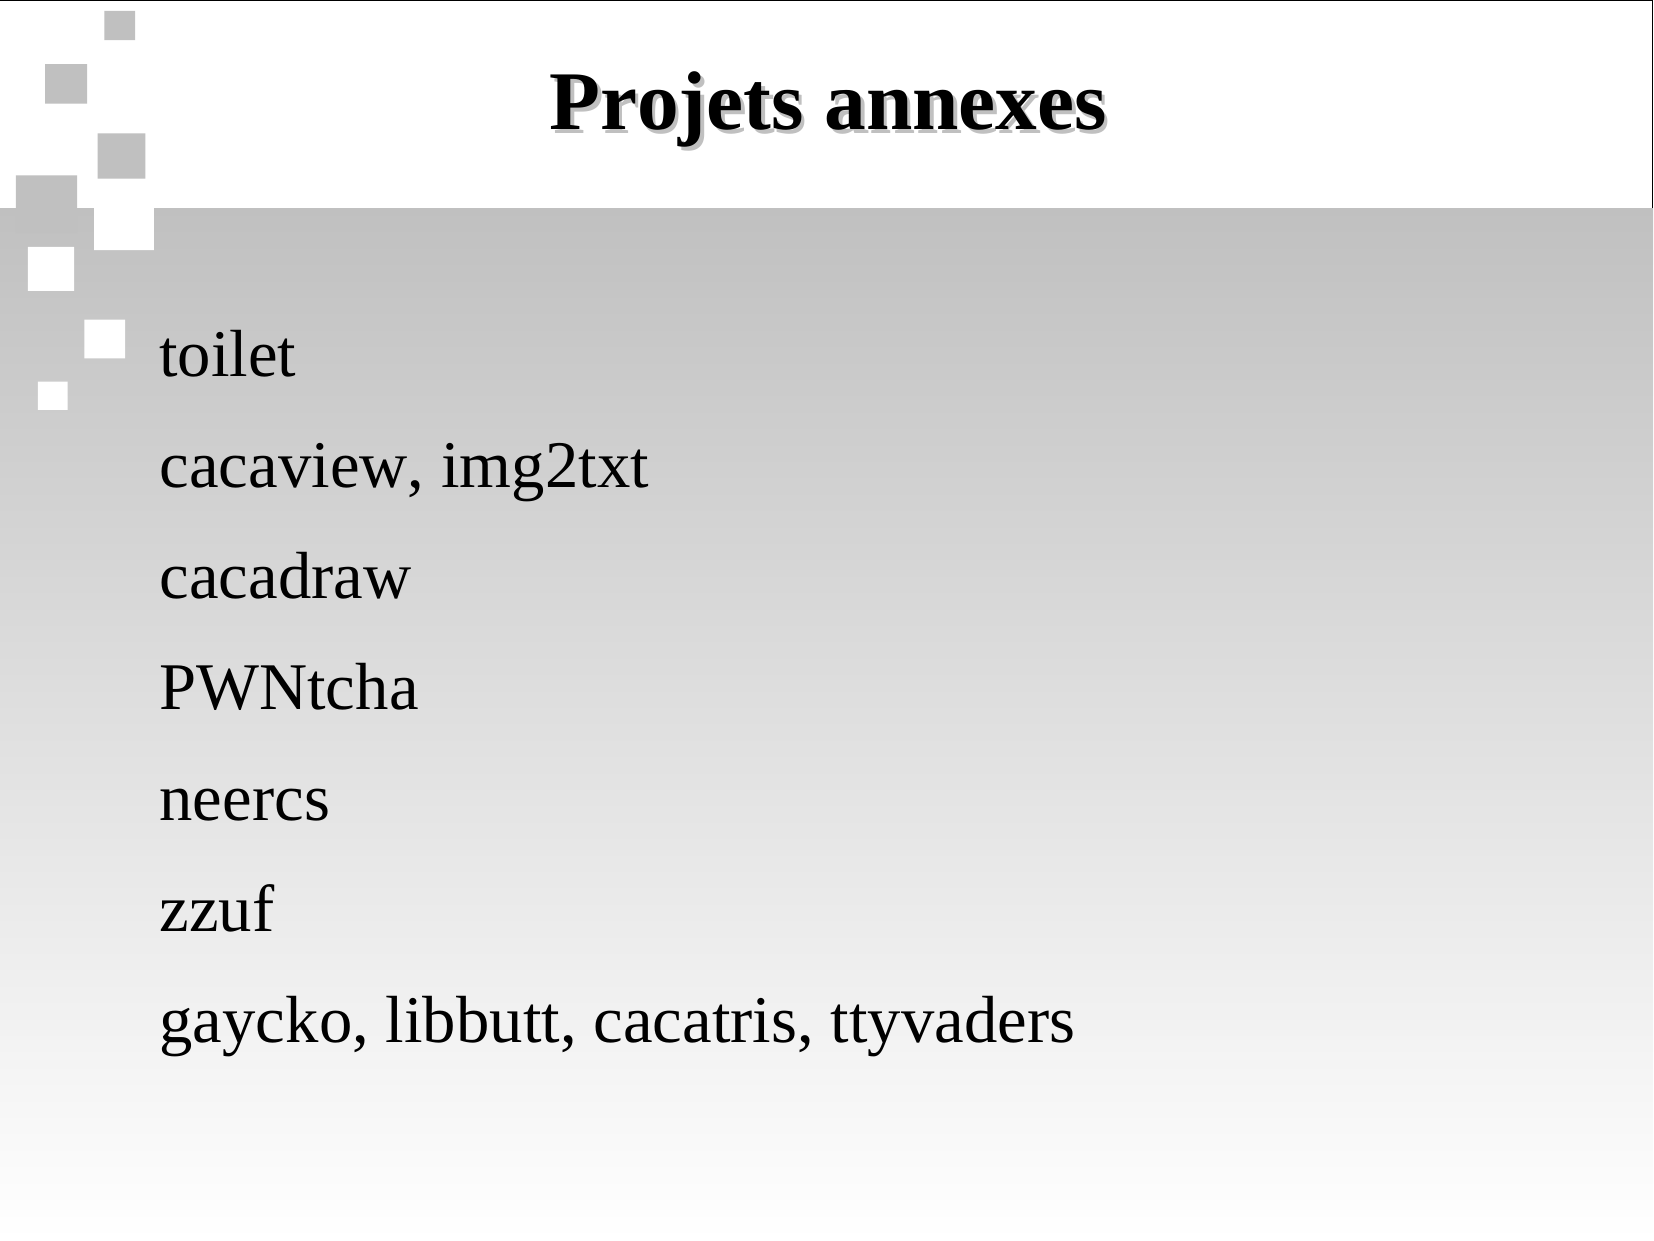

# Projets annexes
toilet
cacaview, img2txt
cacadraw
PWNtcha
neercs
zzuf
gaycko, libbutt, cacatris, ttyvaders